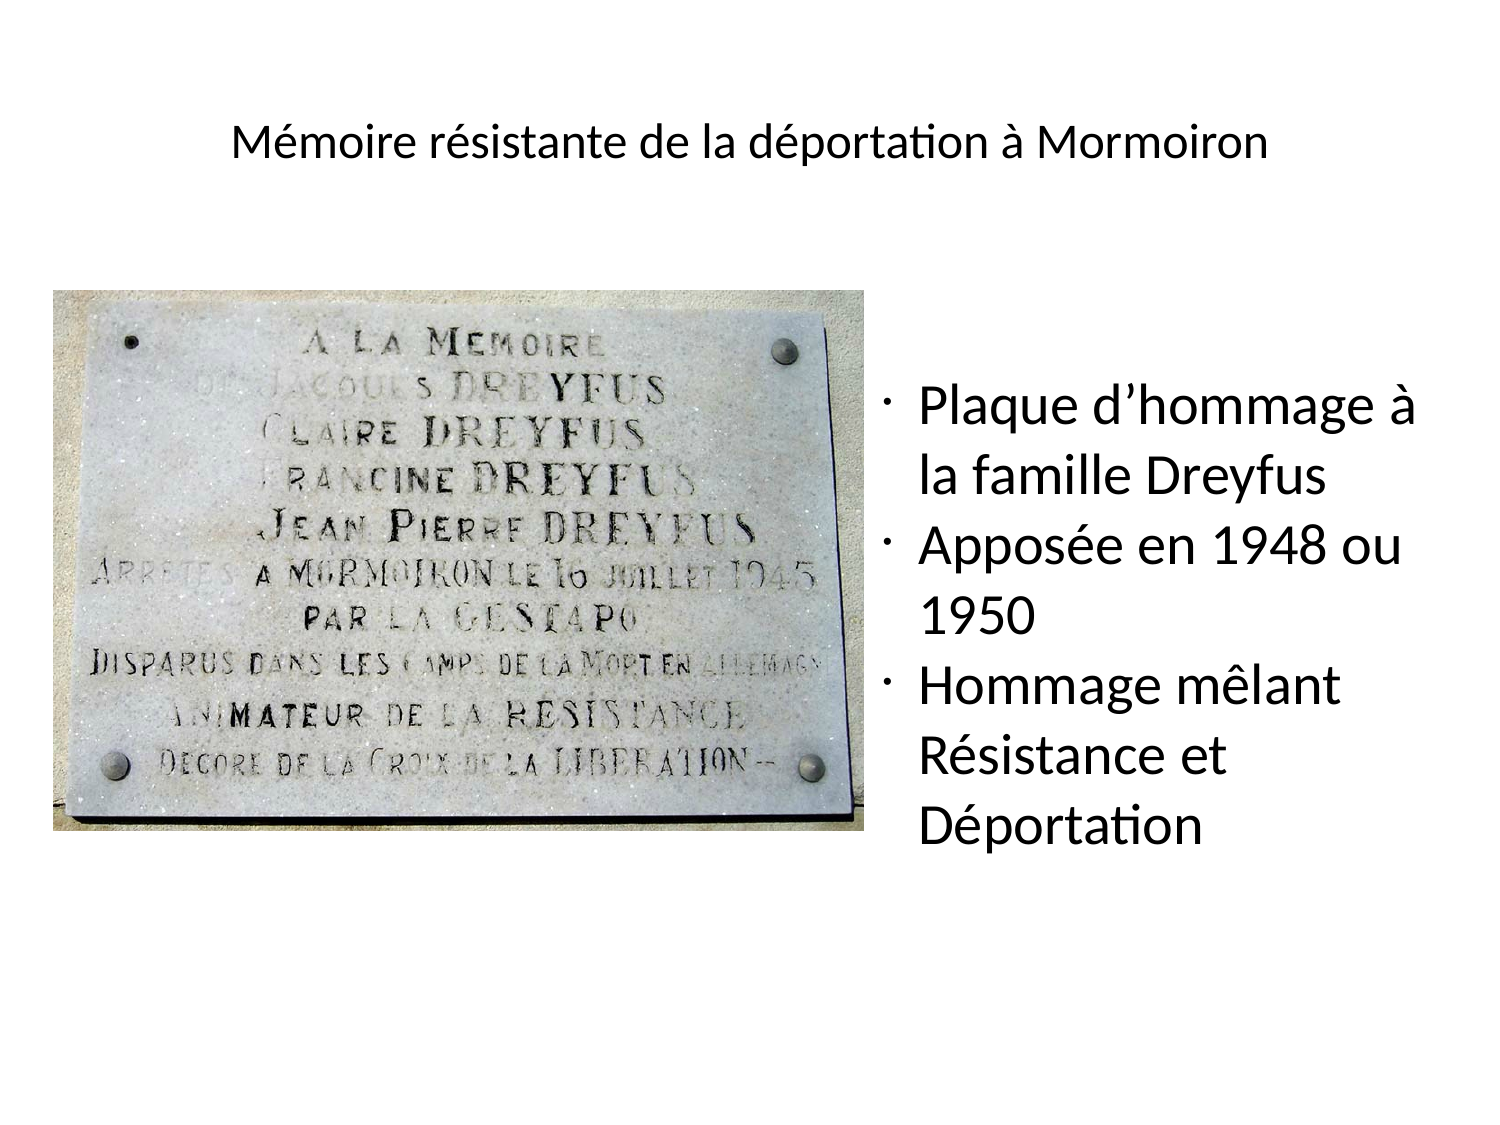

Mémoire résistante de la déportation à Mormoiron
Plaque d’hommage à la famille Dreyfus
Apposée en 1948 ou 1950
Hommage mêlant Résistance et Déportation